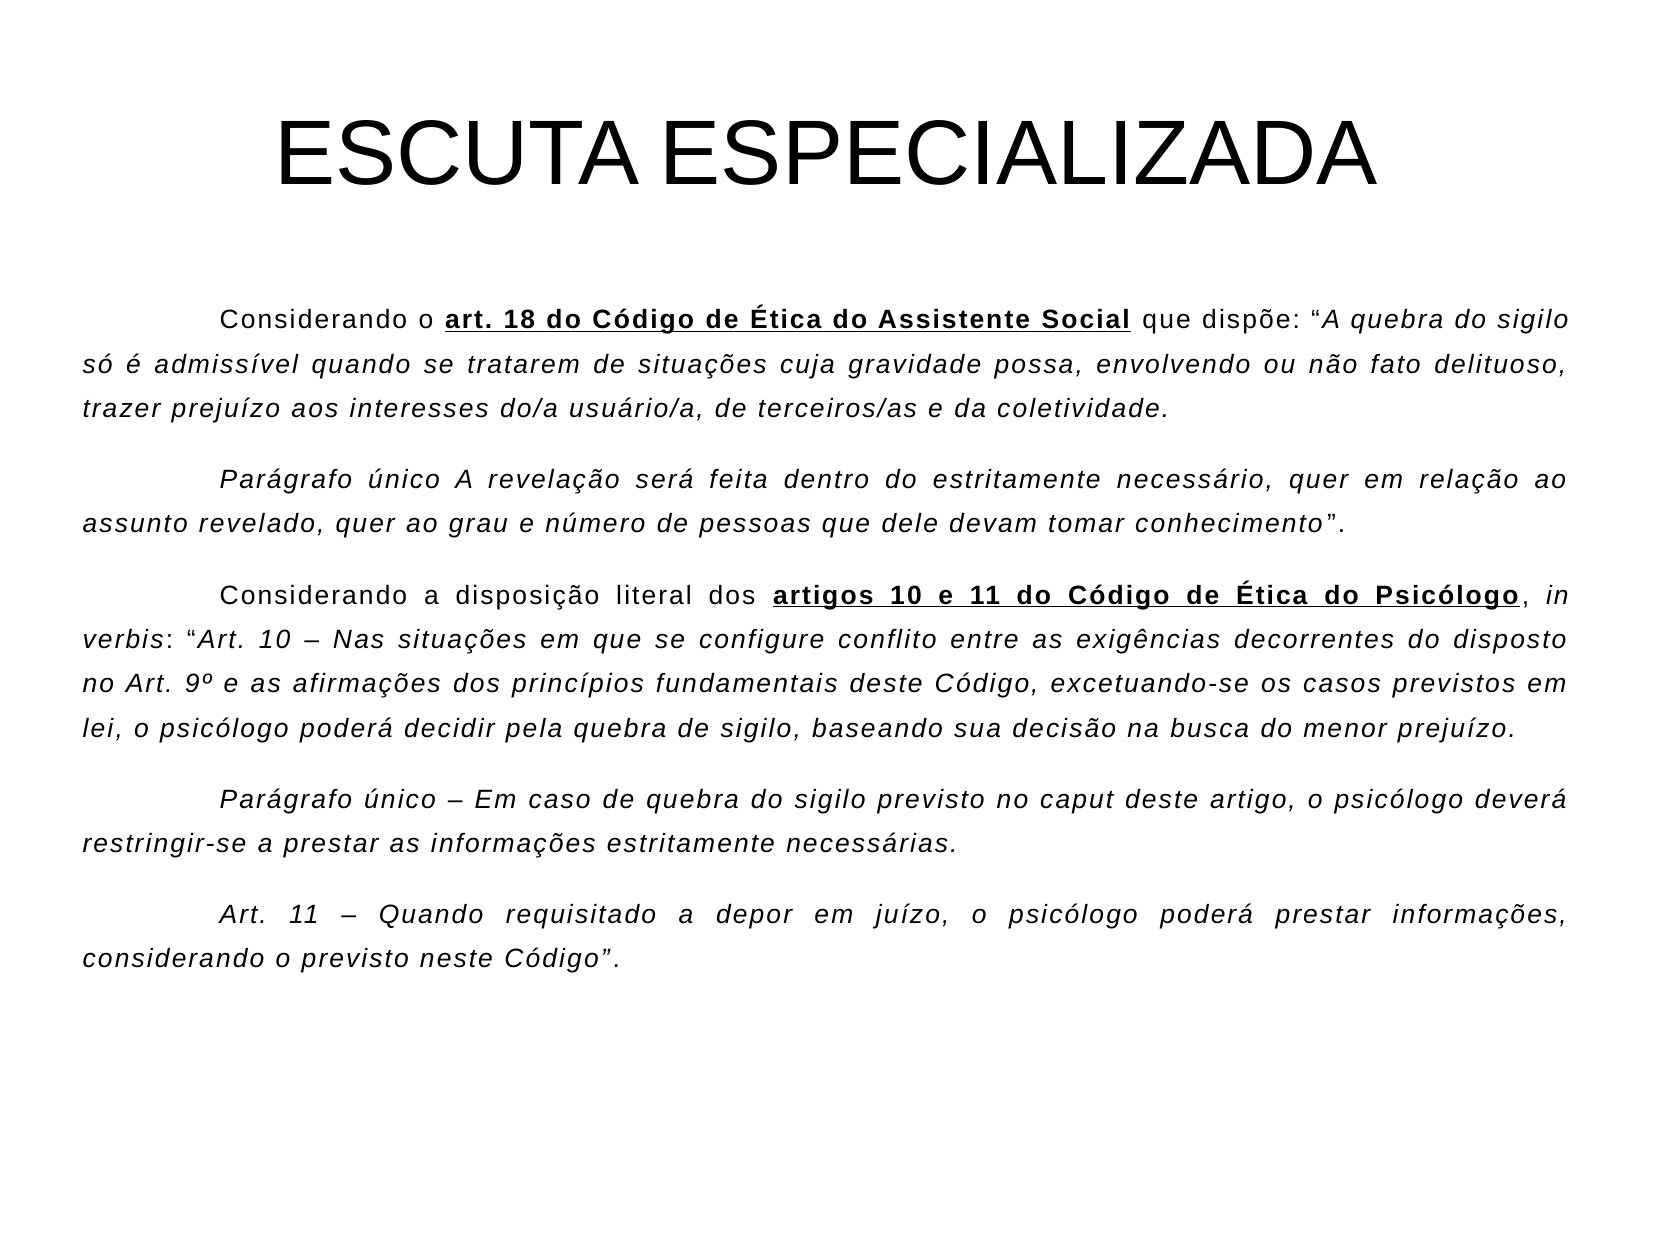

# ESCUTA ESPECIALIZADA
Considerando o art. 18 do Código de Ética do Assistente Social que dispõe: “A quebra do sigilo só é admissível quando se tratarem de situações cuja gravidade possa, envolvendo ou não fato delituoso, trazer prejuízo aos interesses do/a usuário/a, de terceiros/as e da coletividade.
Parágrafo único A revelação será feita dentro do estritamente necessário, quer em relação ao assunto revelado, quer ao grau e número de pessoas que dele devam tomar conhecimento”.
Considerando a disposição literal dos artigos 10 e 11 do Código de Ética do Psicólogo, in verbis: “Art. 10 – Nas situações em que se configure conflito entre as exigências decorrentes do disposto no Art. 9º e as afirmações dos princípios fundamentais deste Código, excetuando-se os casos previstos em lei, o psicólogo poderá decidir pela quebra de sigilo, baseando sua decisão na busca do menor prejuízo.
Parágrafo único – Em caso de quebra do sigilo previsto no caput deste artigo, o psicólogo deverá restringir-se a prestar as informações estritamente necessárias.
Art. 11 – Quando requisitado a depor em juízo, o psicólogo poderá prestar informações, considerando o previsto neste Código”.